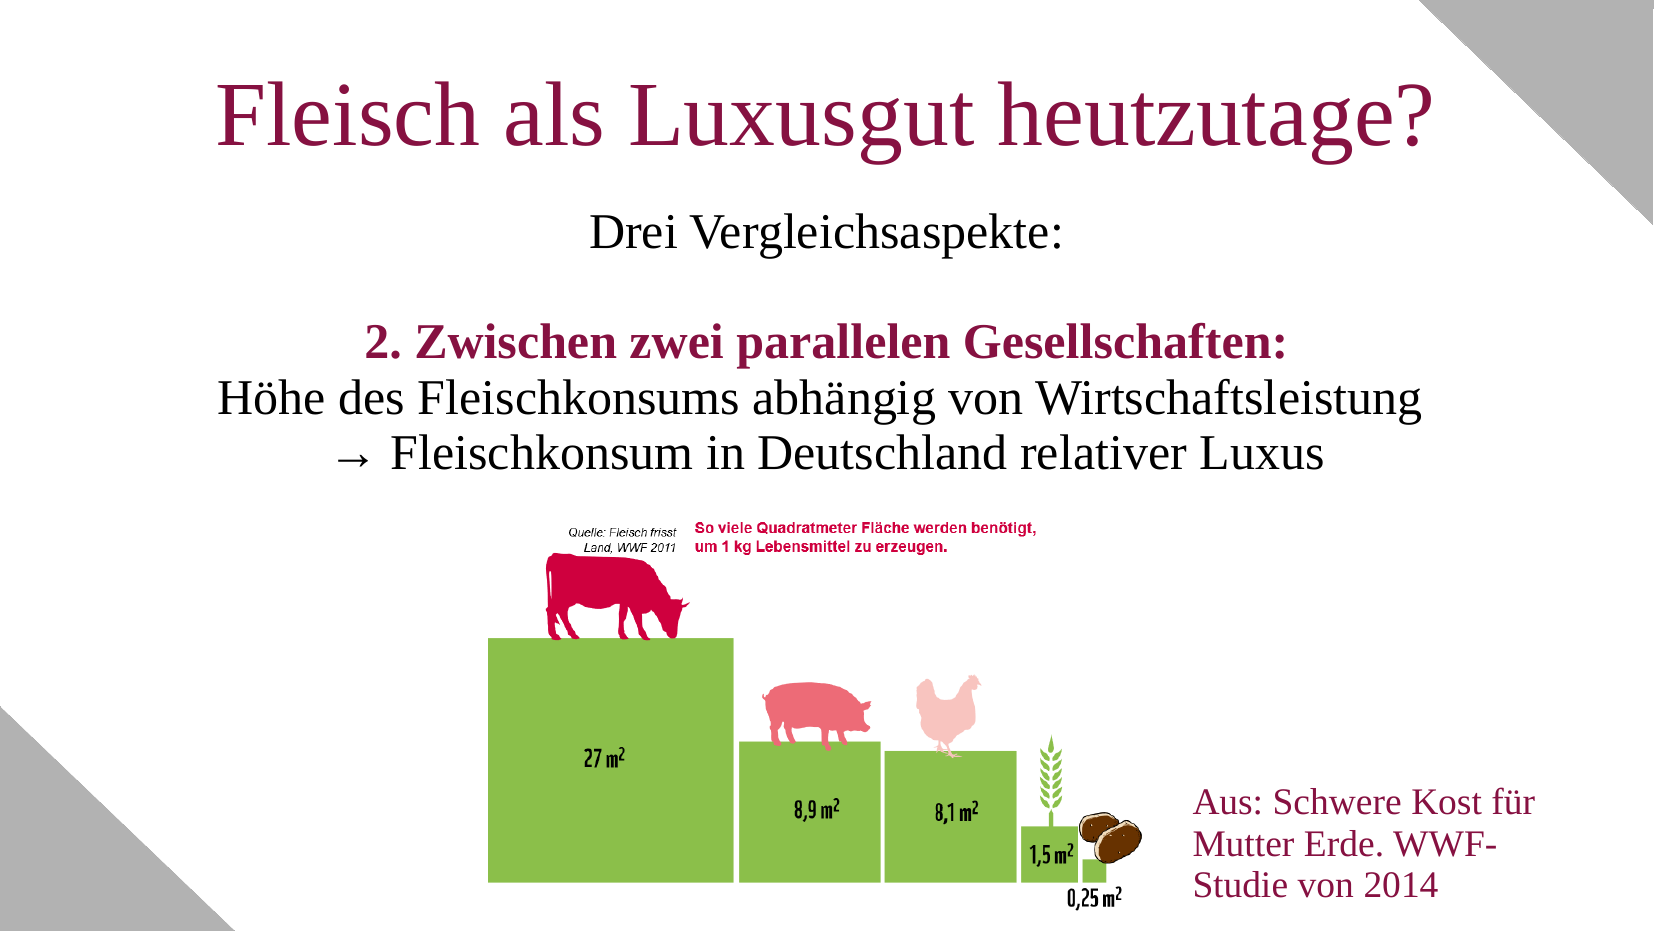

# Fleisch als Luxusgut heutzutage?
Drei Vergleichsaspekte:
2. Zwischen zwei parallelen Gesellschaften:
Höhe des Fleischkonsums abhängig von Wirtschaftsleistung
→ Fleischkonsum in Deutschland relativer Luxus
Aus: Schwere Kost für Mutter Erde. WWF-Studie von 2014